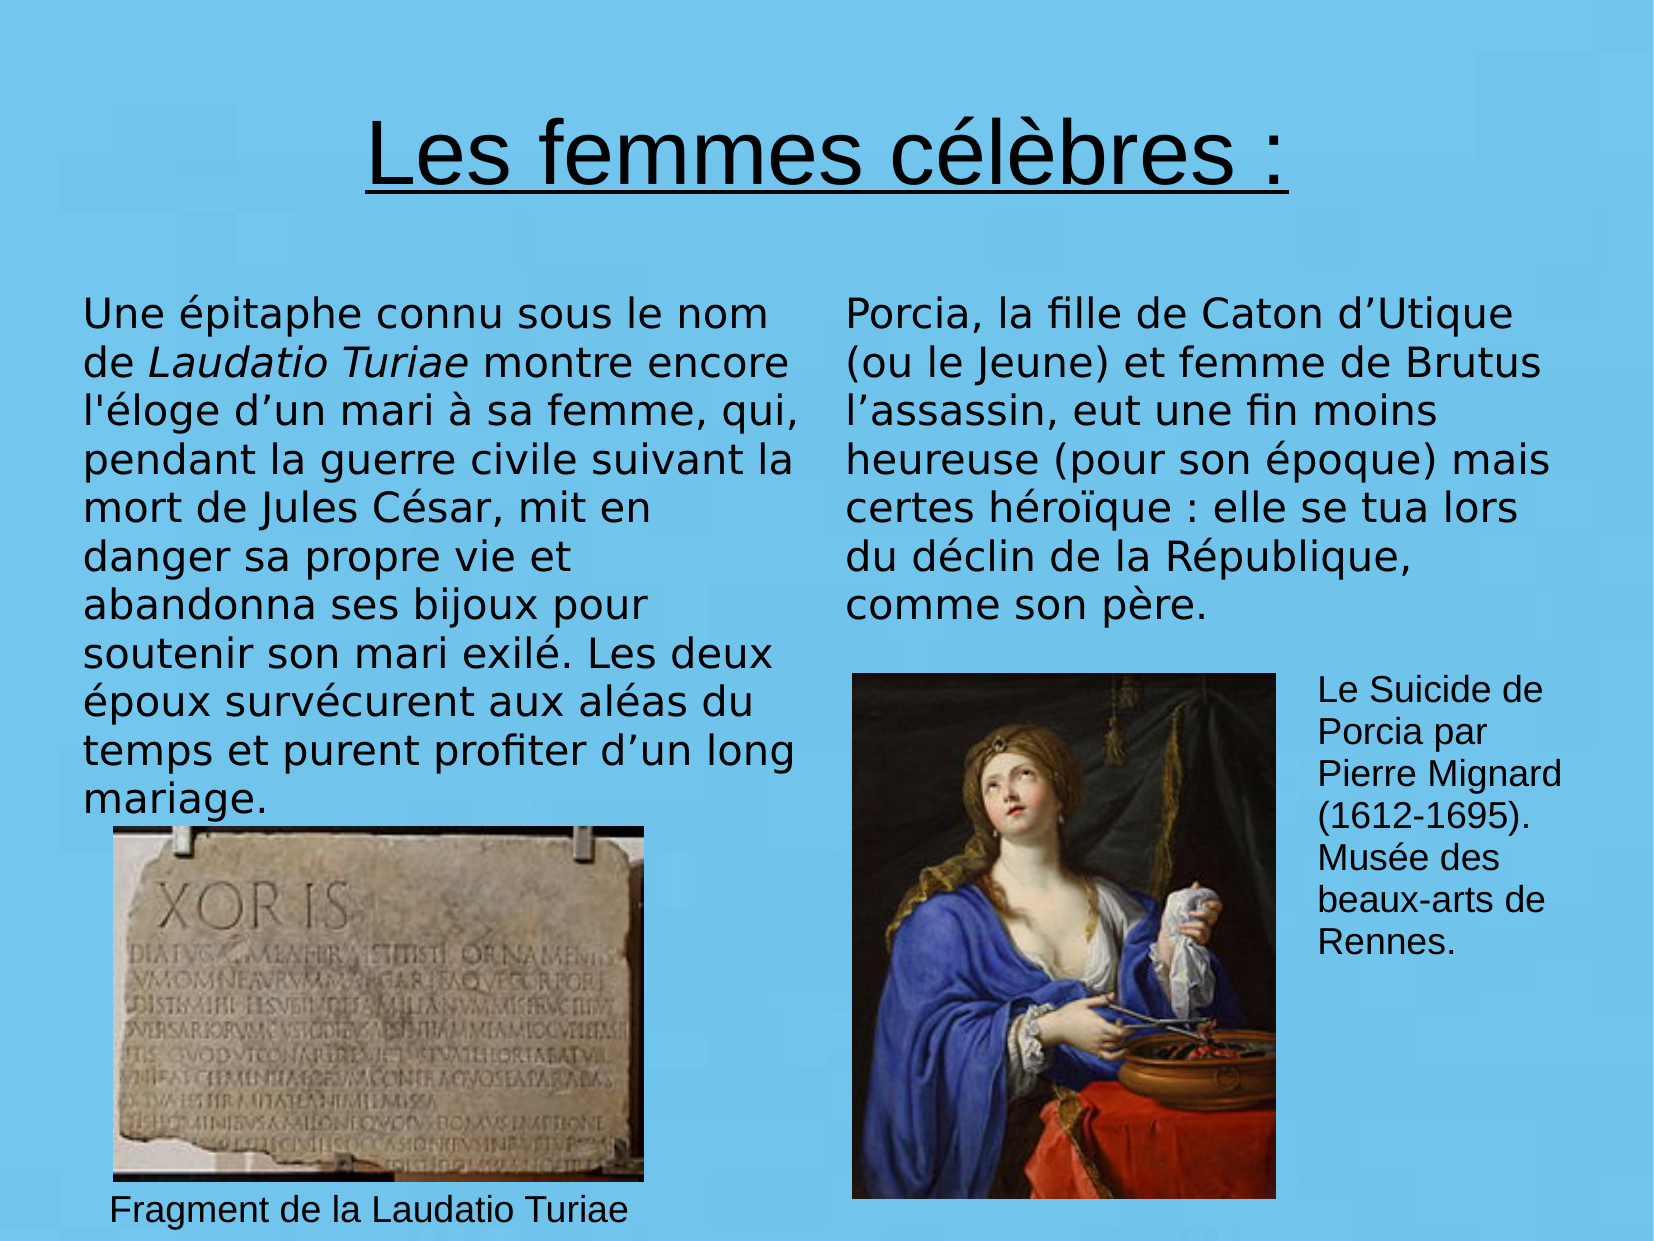

# Les femmes célèbres :
Une épitaphe connu sous le nom de Laudatio Turiae montre encore l'éloge d’un mari à sa femme, qui, pendant la guerre civile suivant la mort de Jules César, mit en danger sa propre vie et abandonna ses bijoux pour soutenir son mari exilé. Les deux époux survécurent aux aléas du temps et purent profiter d’un long mariage.
Porcia, la fille de Caton d’Utique (ou le Jeune) et femme de Brutus l’assassin, eut une fin moins heureuse (pour son époque) mais certes héroïque : elle se tua lors du déclin de la République, comme son père.
Le Suicide de Porcia par Pierre Mignard (1612-1695). Musée des beaux-arts de Rennes.
Fragment de la Laudatio Turiae